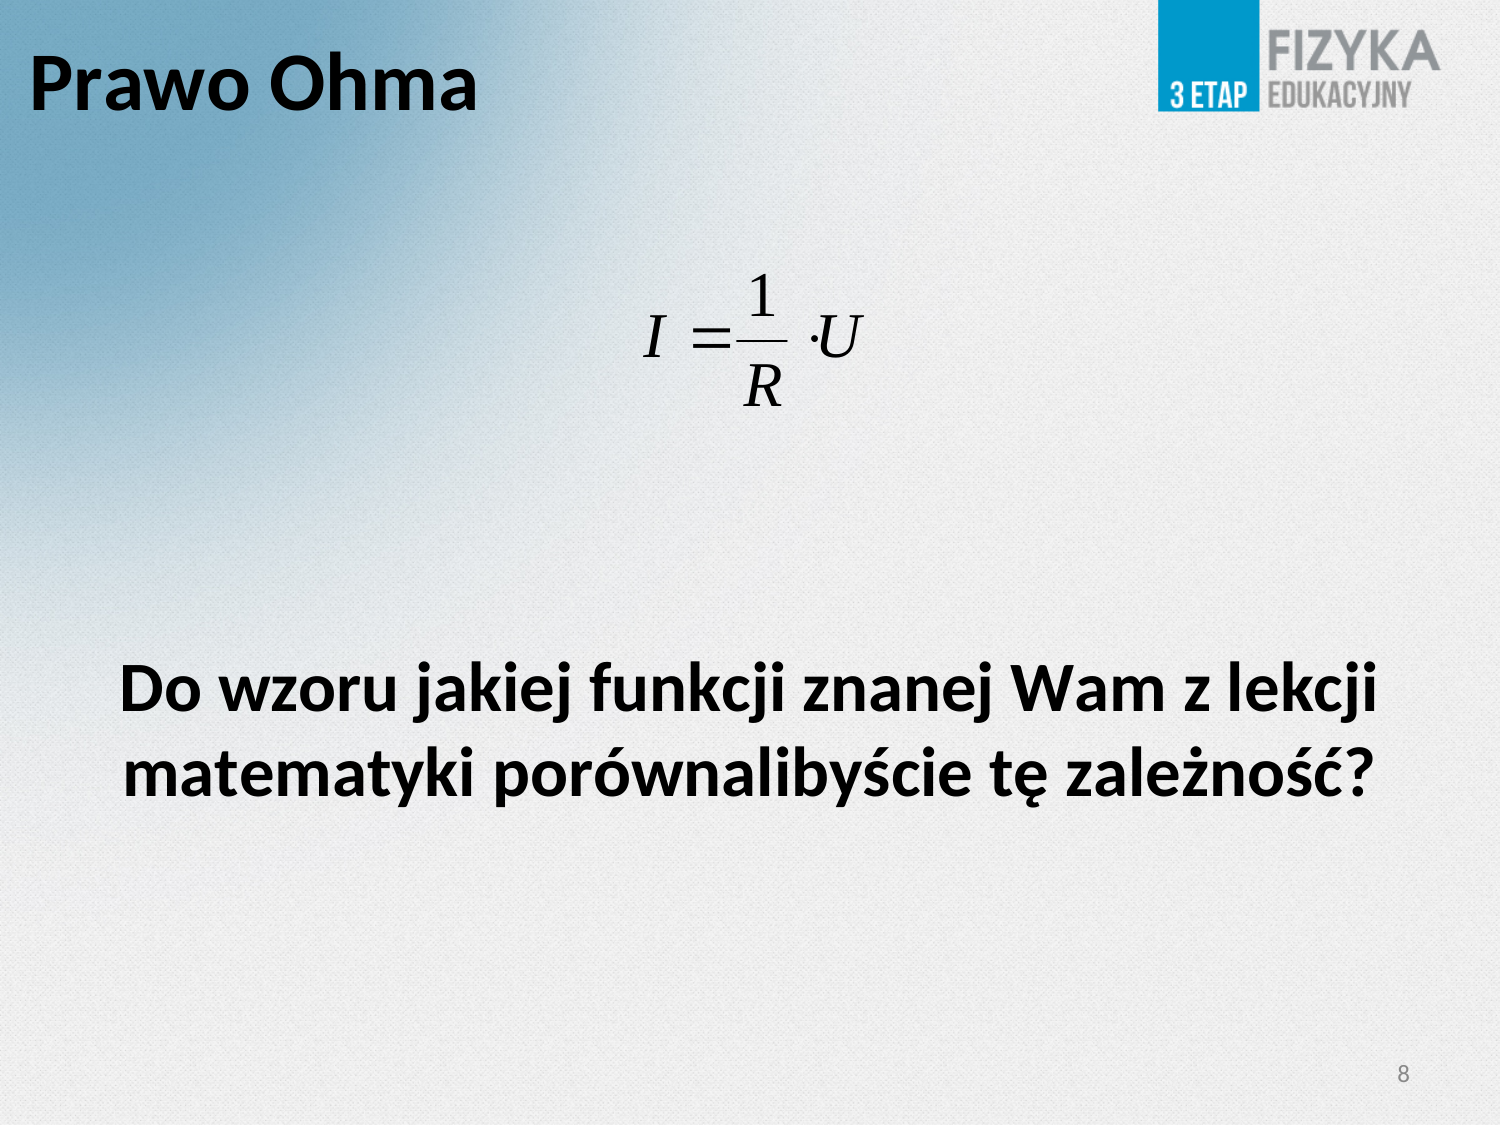

Prawo Ohma
Do wzoru jakiej funkcji znanej Wam z lekcji matematyki porównalibyście tę zależność?